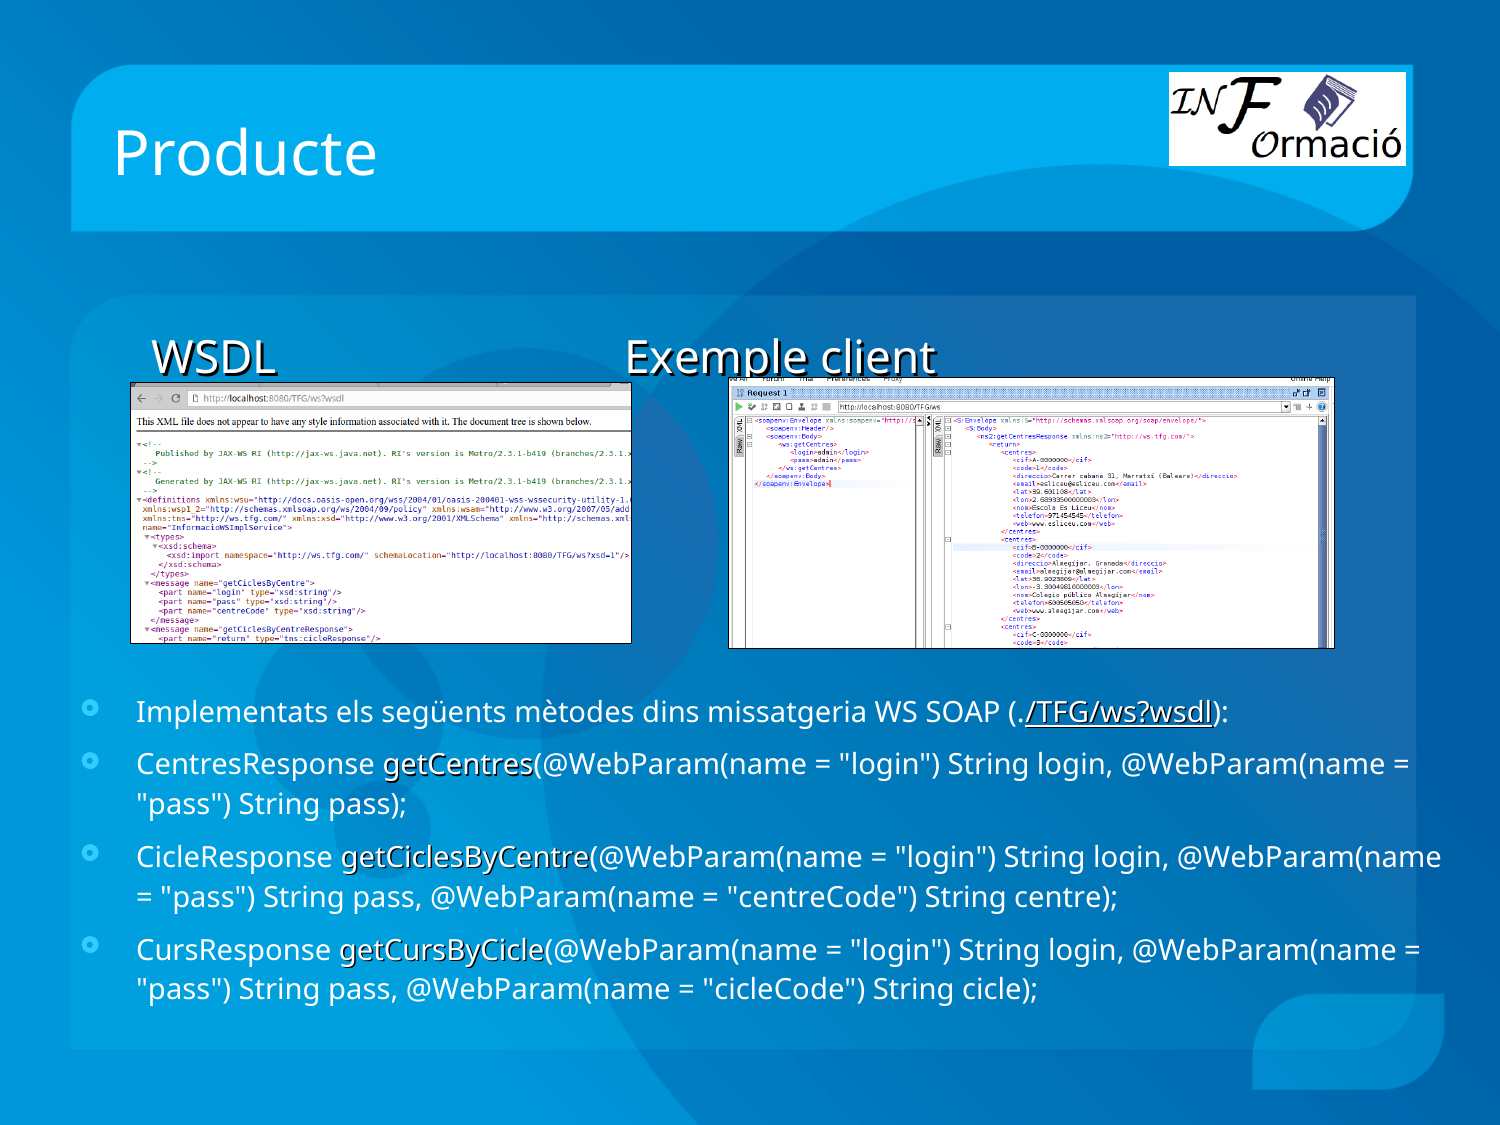

# Producte
 WSDL Exemple client
Implementats els següents mètodes dins missatgeria WS SOAP (./TFG/ws?wsdl):
CentresResponse getCentres(@WebParam(name = "login") String login, @WebParam(name = "pass") String pass);
CicleResponse getCiclesByCentre(@WebParam(name = "login") String login, @WebParam(name = "pass") String pass, @WebParam(name = "centreCode") String centre);
CursResponse getCursByCicle(@WebParam(name = "login") String login, @WebParam(name = "pass") String pass, @WebParam(name = "cicleCode") String cicle);